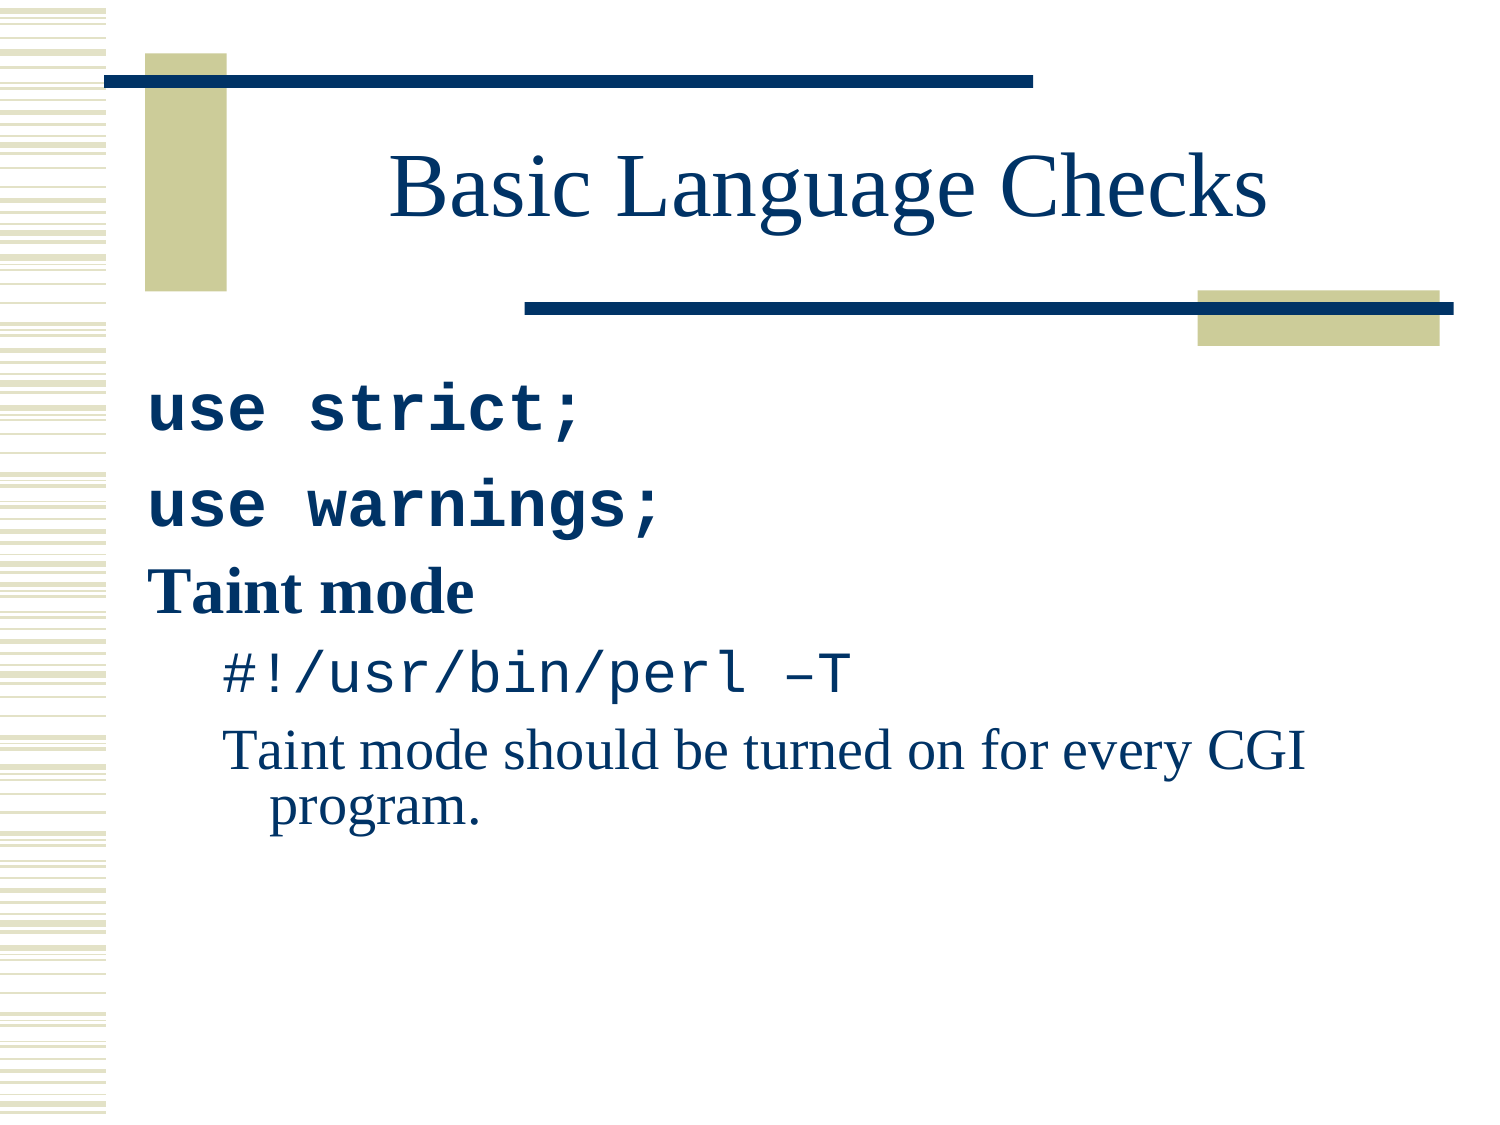

# Basic Language Checks
use strict;
use warnings;
Taint mode
#!/usr/bin/perl –T
Taint mode should be turned on for every CGI program.